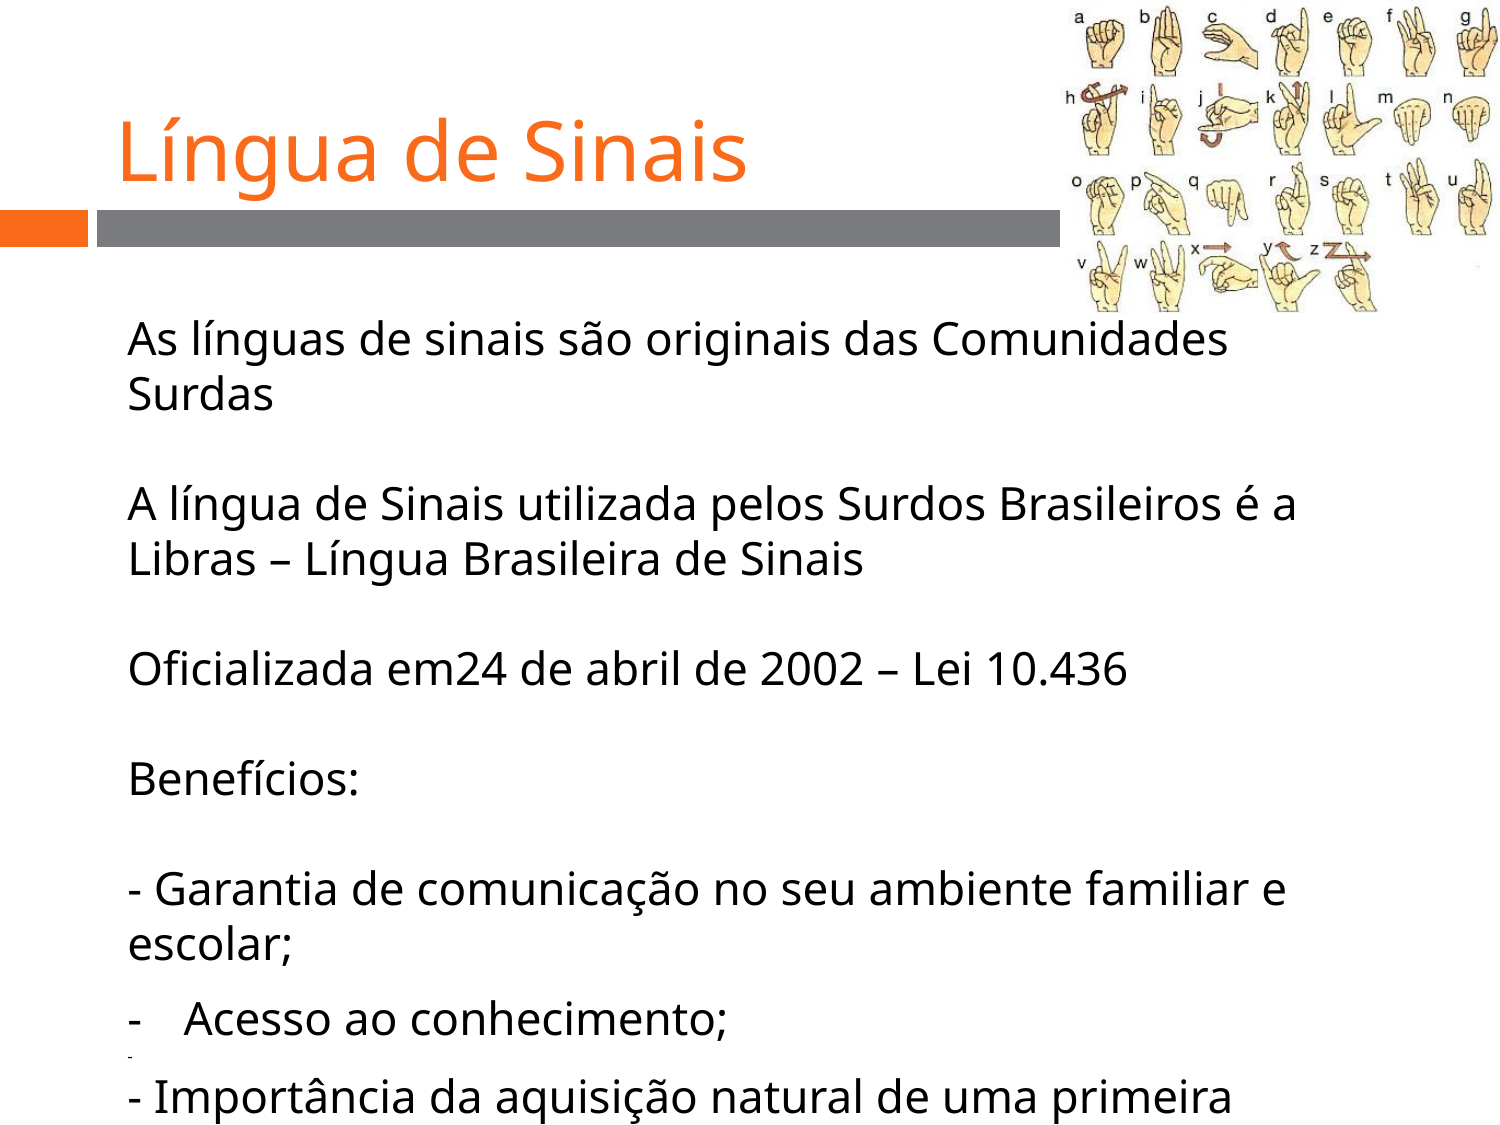

# Língua de Sinais
As línguas de sinais são originais das Comunidades Surdas
A língua de Sinais utilizada pelos Surdos Brasileiros é a
Libras – Língua Brasileira de Sinais
Oficializada em24 de abril de 2002 – Lei 10.436
Benefícios:
- Garantia de comunicação no seu ambiente familiar e escolar;
Acesso ao conhecimento;
- Importância da aquisição natural de uma primeira língua para se aprender uma segunda língua;